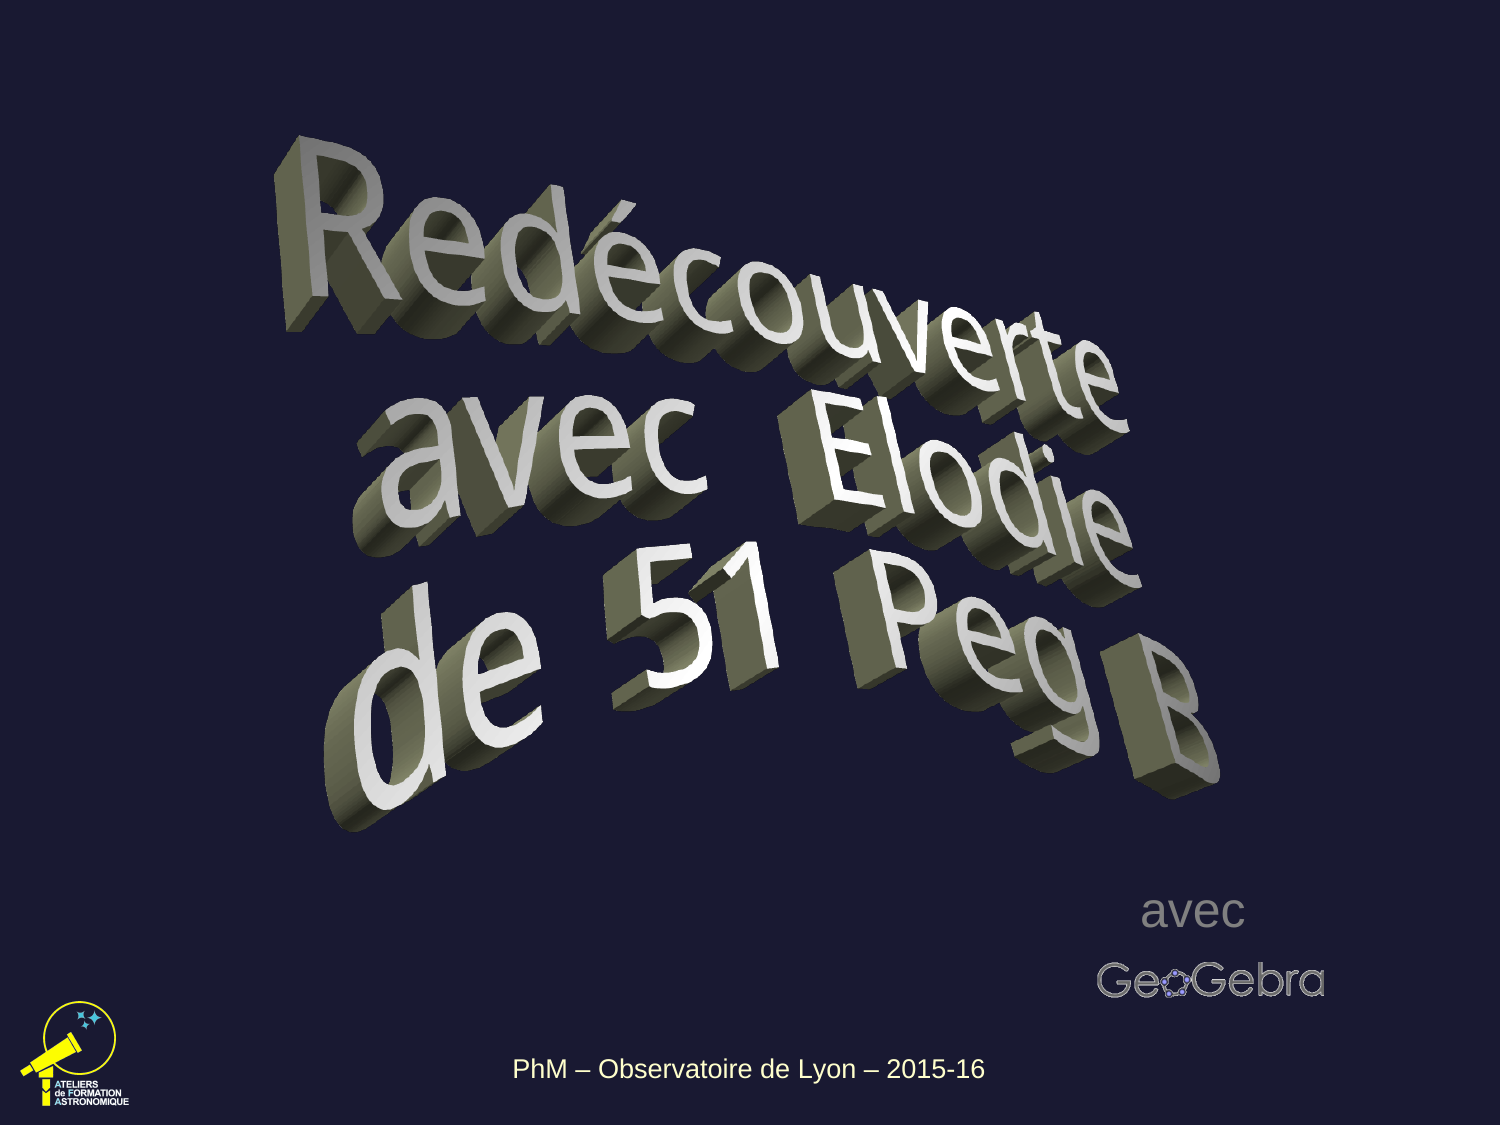

Redécouverte
avec Elodie
de 51 Peg B
avec
PhM – Observatoire de Lyon – 2015-16